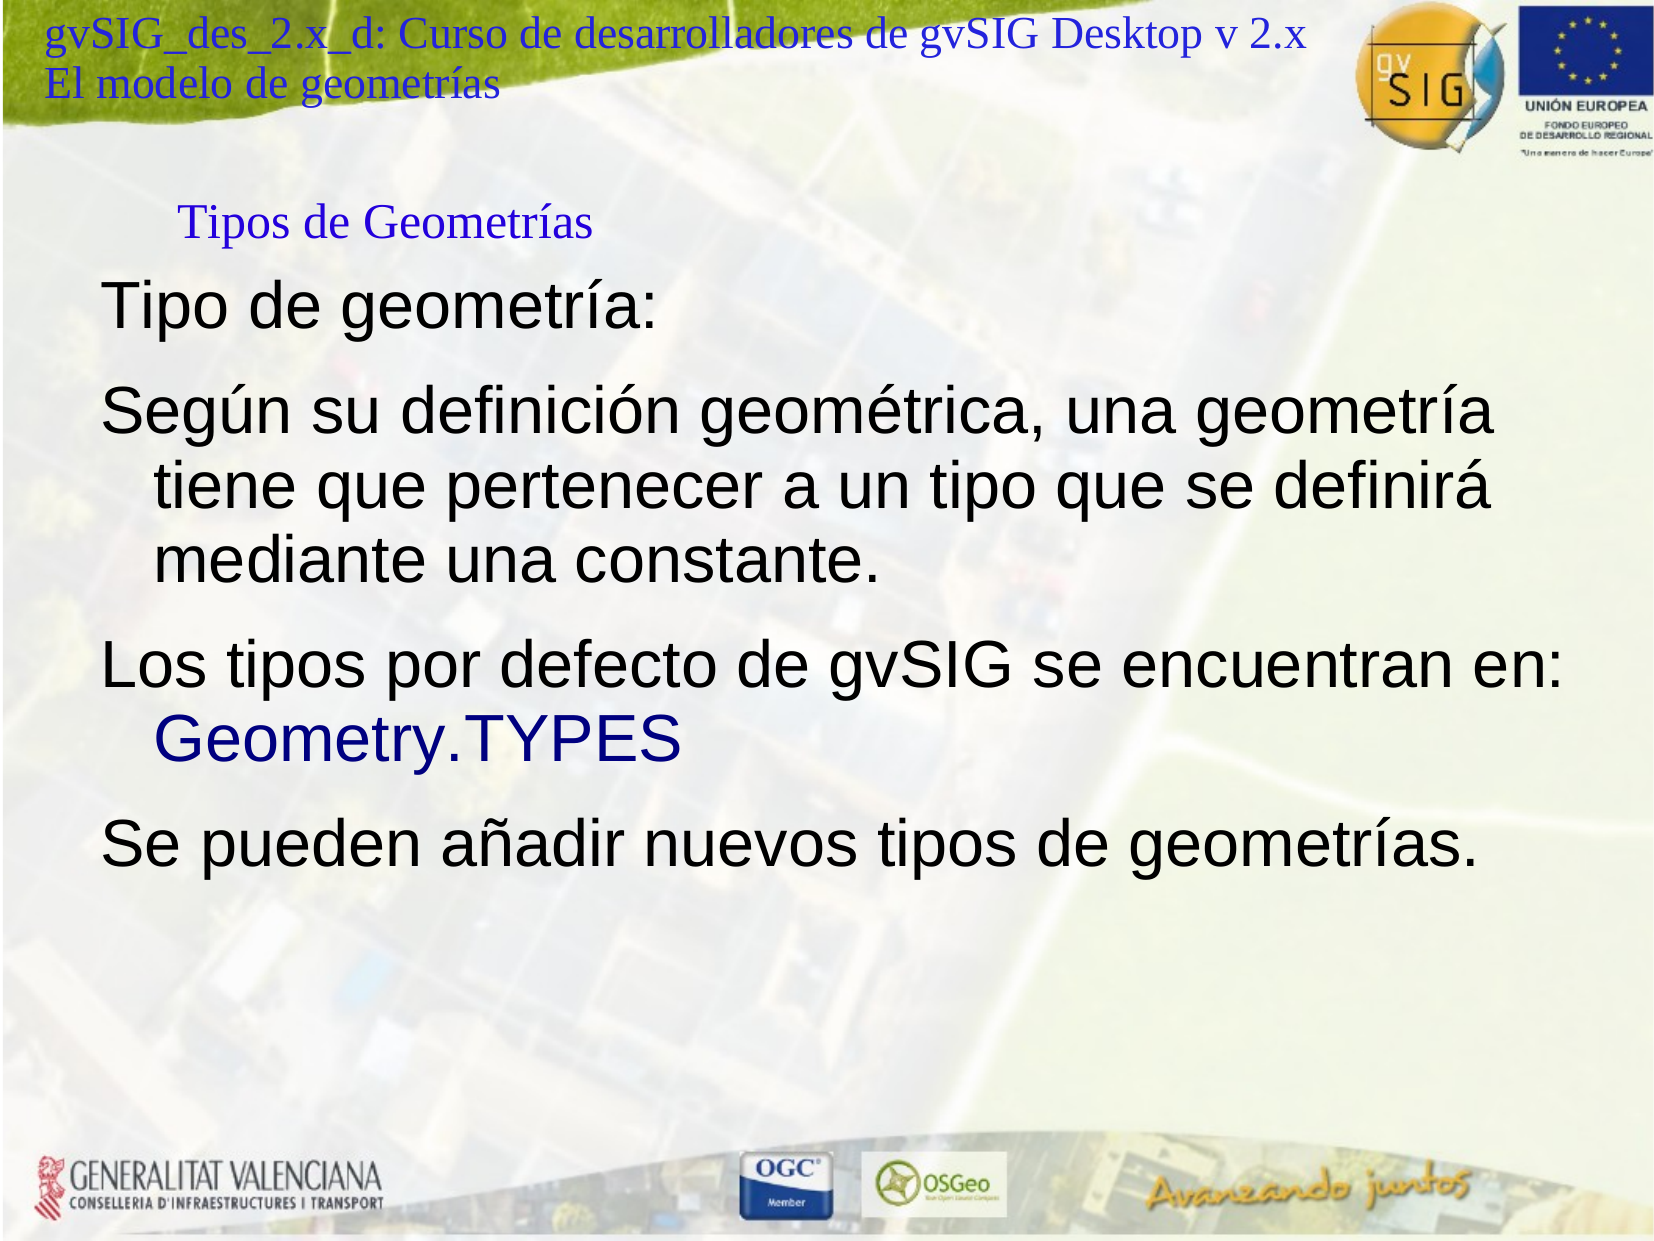

Tipos de Geometrías
# Tipo de geometría:
Según su definición geométrica, una geometría tiene que pertenecer a un tipo que se definirá mediante una constante.
Los tipos por defecto de gvSIG se encuentran en: Geometry.TYPES
Se pueden añadir nuevos tipos de geometrías.